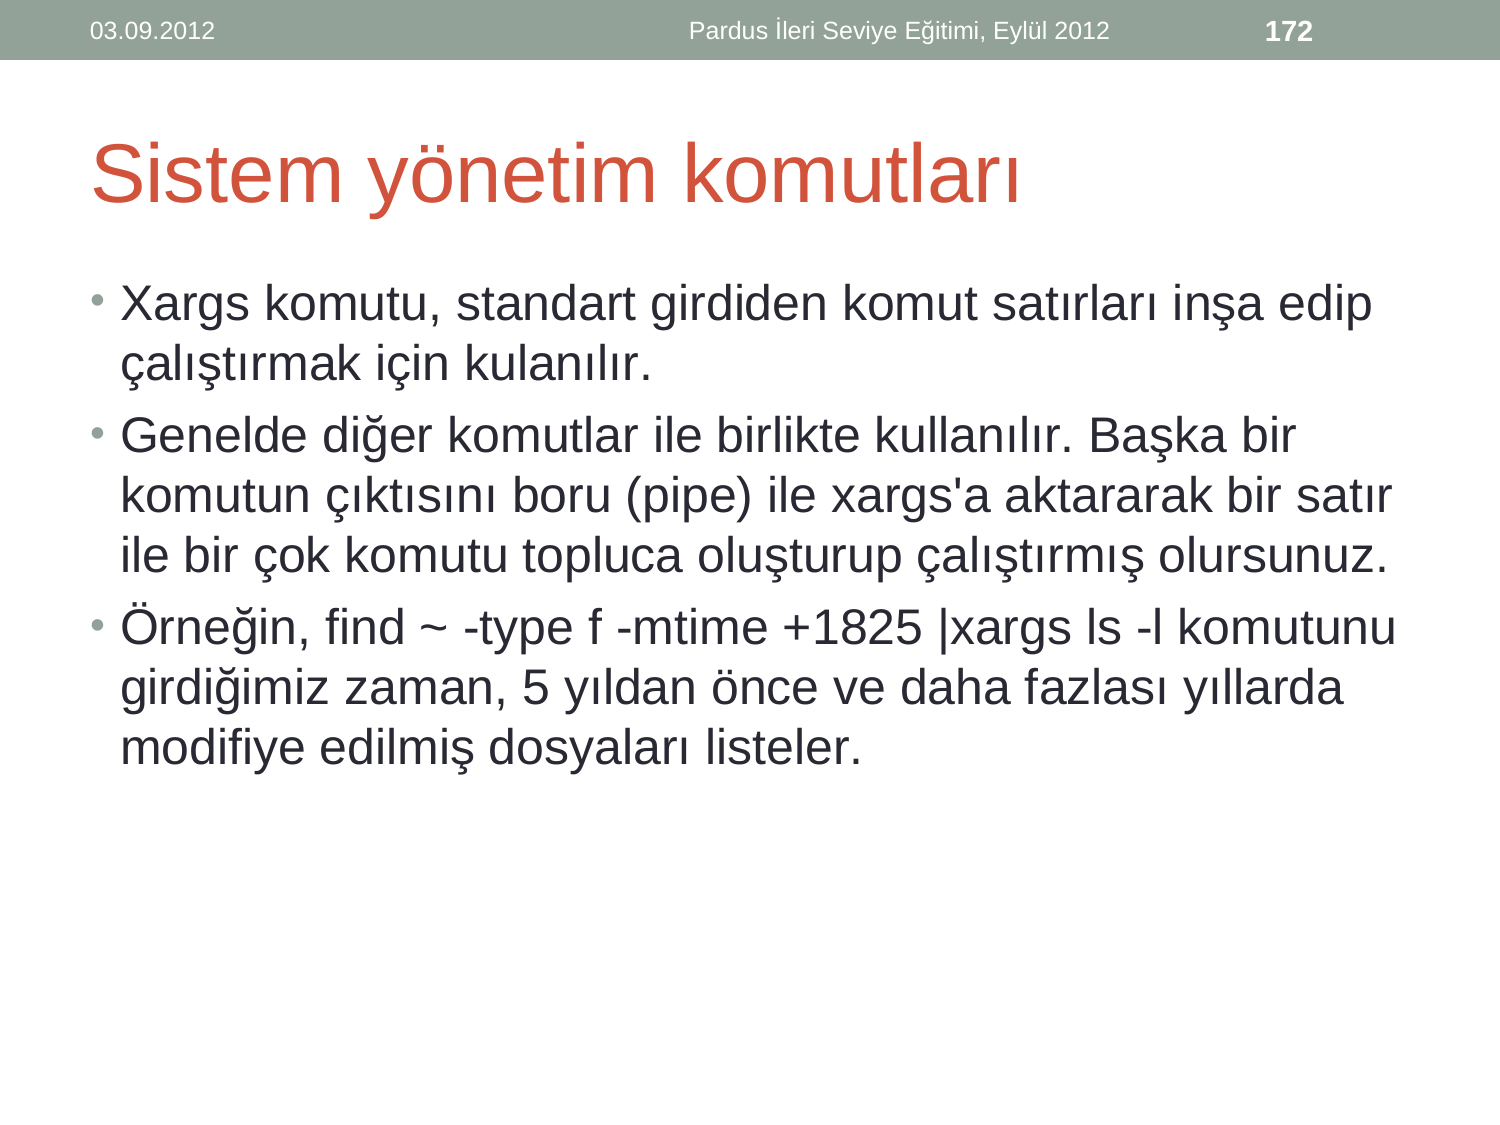

03.09.2012
Pardus İleri Seviye Eğitimi, Eylül 2012
# Sistem yönetim komutları
Xargs komutu, standart girdiden komut satırları inşa edip çalıştırmak için kulanılır.
Genelde diğer komutlar ile birlikte kullanılır. Başka bir komutun çıktısını boru (pipe) ile xargs'a aktararak bir satır ile bir çok komutu topluca oluşturup çalıştırmış olursunuz.
Örneğin, find ~ -type f -mtime +1825 |xargs ls -l komutunu girdiğimiz zaman, 5 yıldan önce ve daha fazlası yıllarda modifiye edilmiş dosyaları listeler.